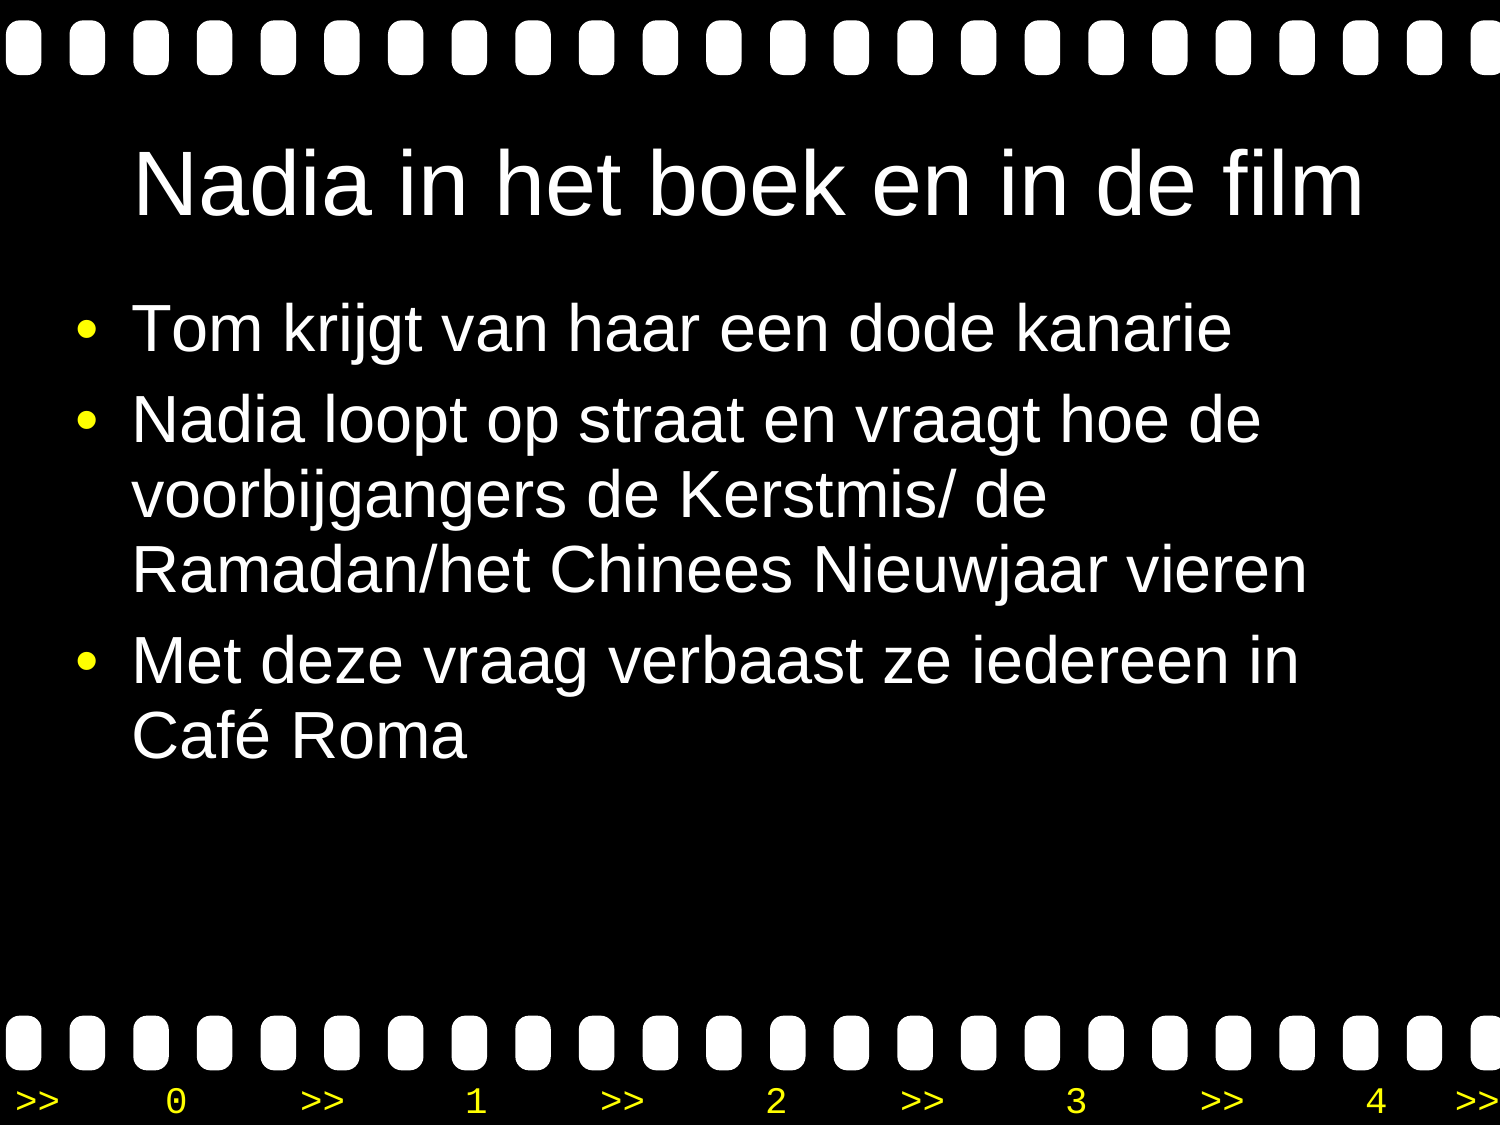

# Nadia in het boek en in de film
Tom krijgt van haar een dode kanarie
Nadia loopt op straat en vraagt hoe de voorbijgangers de Kerstmis/ de Ramadan/het Chinees Nieuwjaar vieren
Met deze vraag verbaast ze iedereen in Café Roma